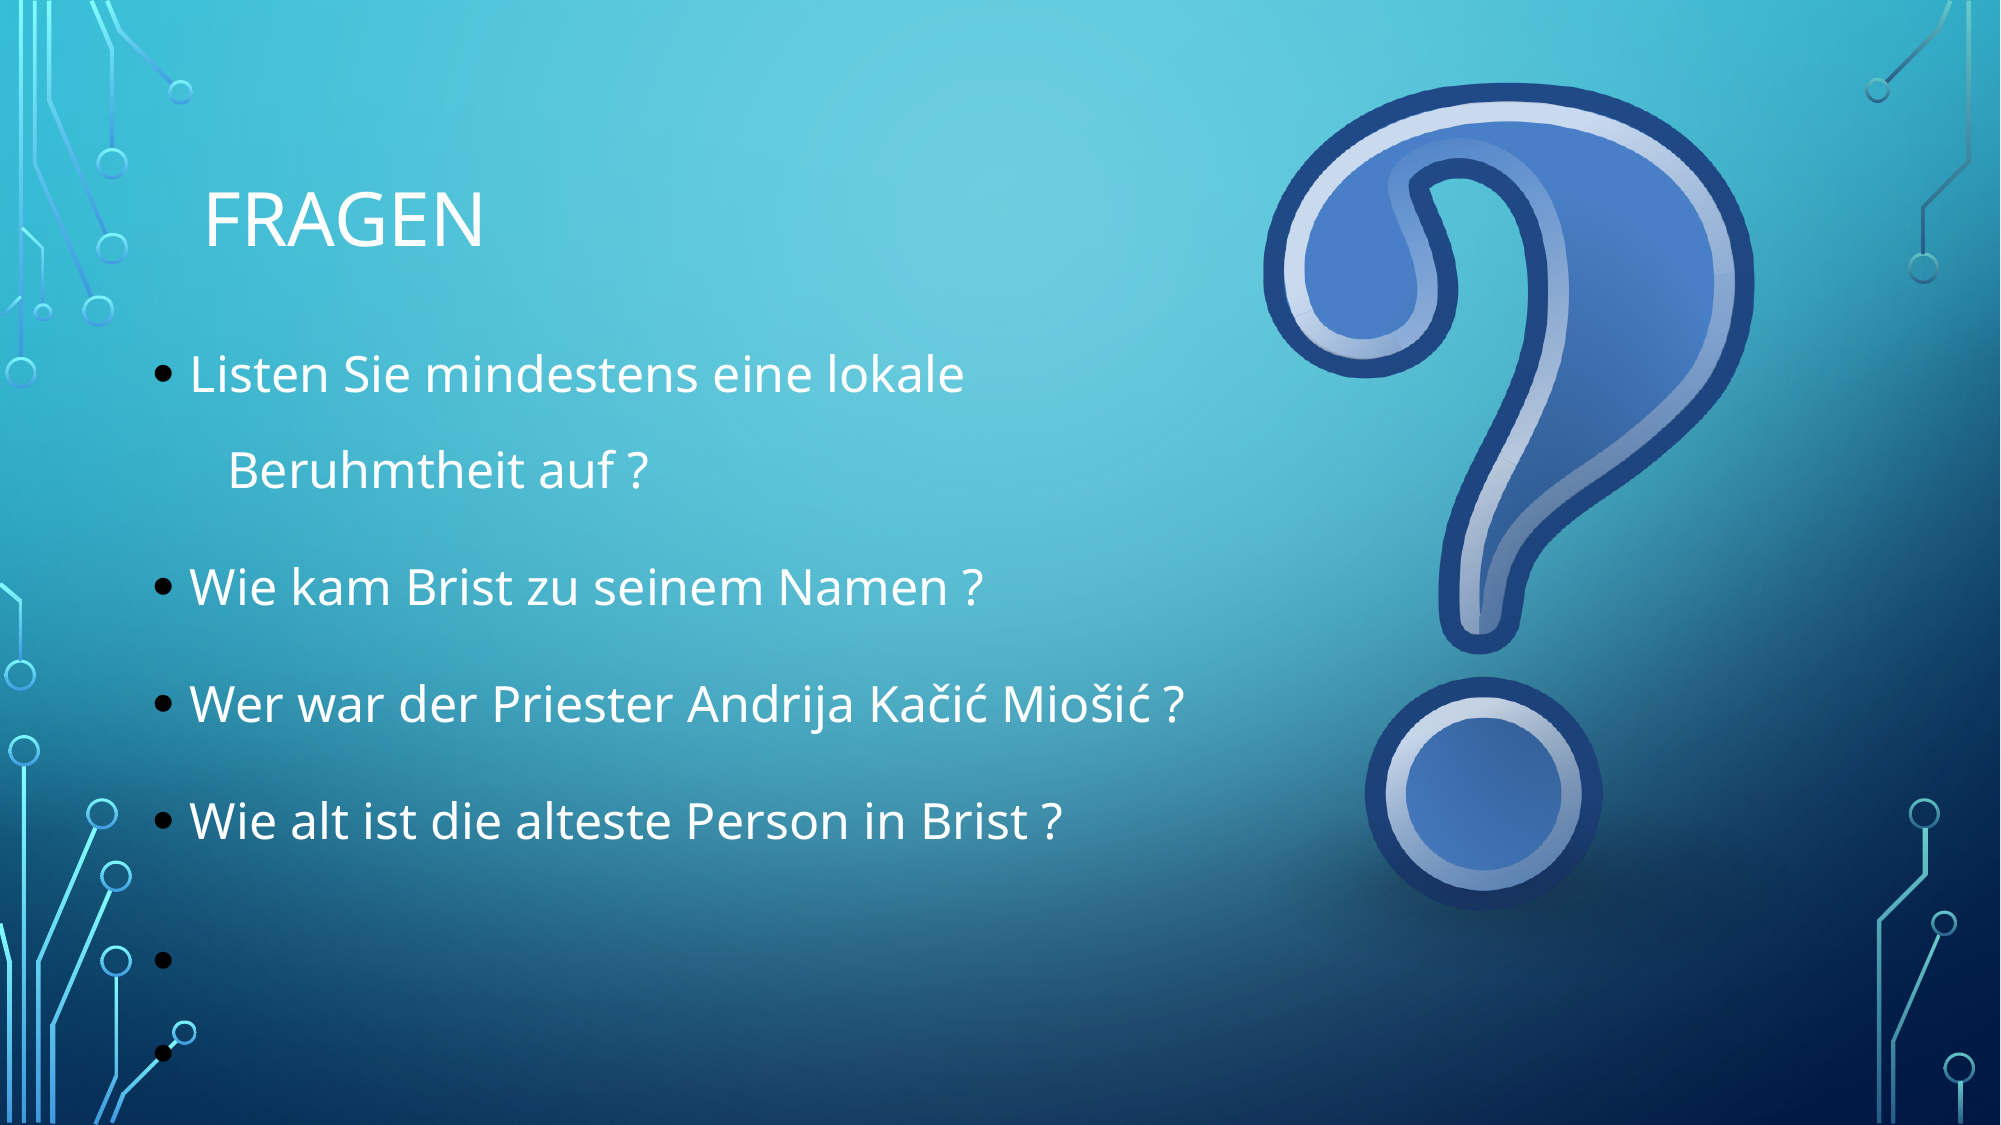

# Fragen
Listen Sie mindestens eine lokale Beruhmtheit auf ?
Wie kam Brist zu seinem Namen ?
Wer war der Priester Andrija Kačić Miošić ?
Wie alt ist die alteste Person in Brist ?
This Photo by Unknown Author is licensed under CC BY-SA